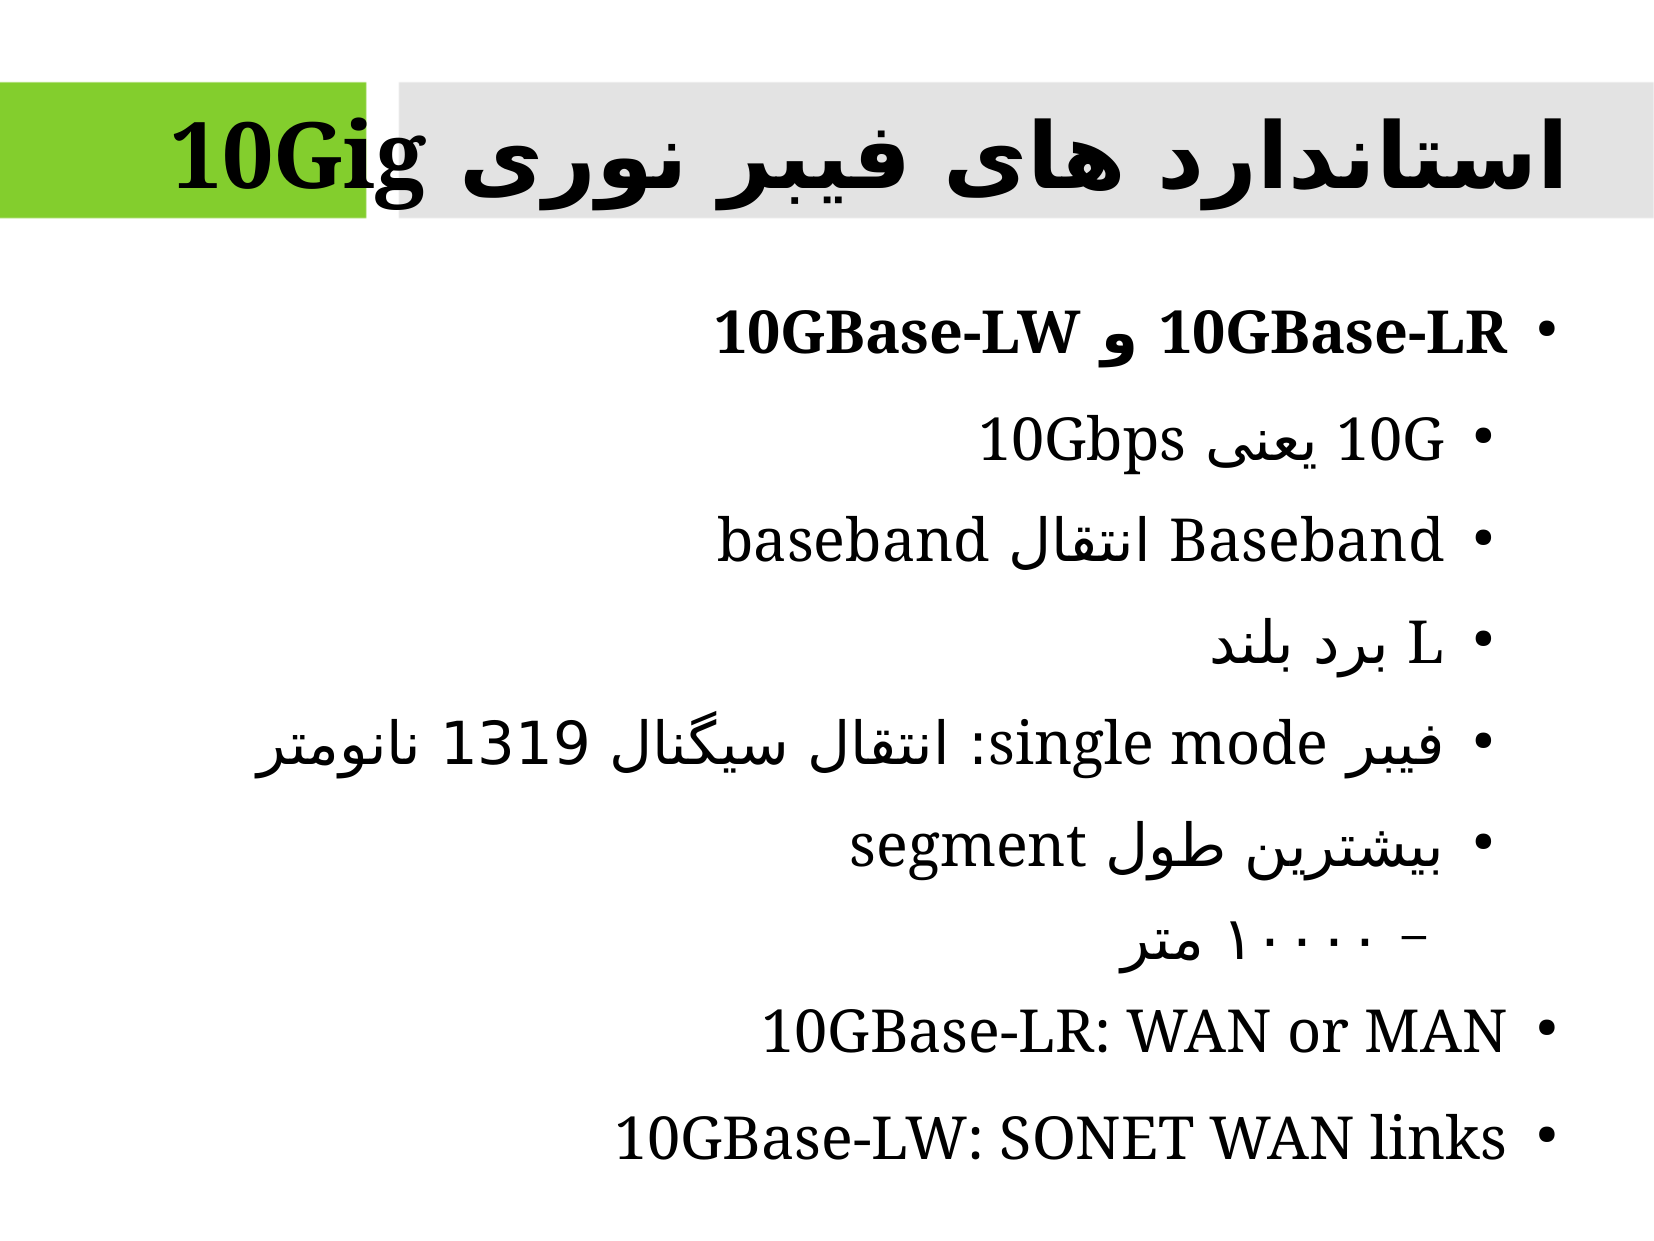

# استاندارد های فیبر نوری 10Gig
10GBase-LR و 10GBase-LW
10G یعنی 10Gbps
Baseband انتقال baseband
L برد بلند
فیبر single mode: انتقال سیگنال 1319 نانومتر
بیشترین طول segment
۱۰۰۰۰ متر
10GBase-LR: WAN or MAN
10GBase-LW: SONET WAN links